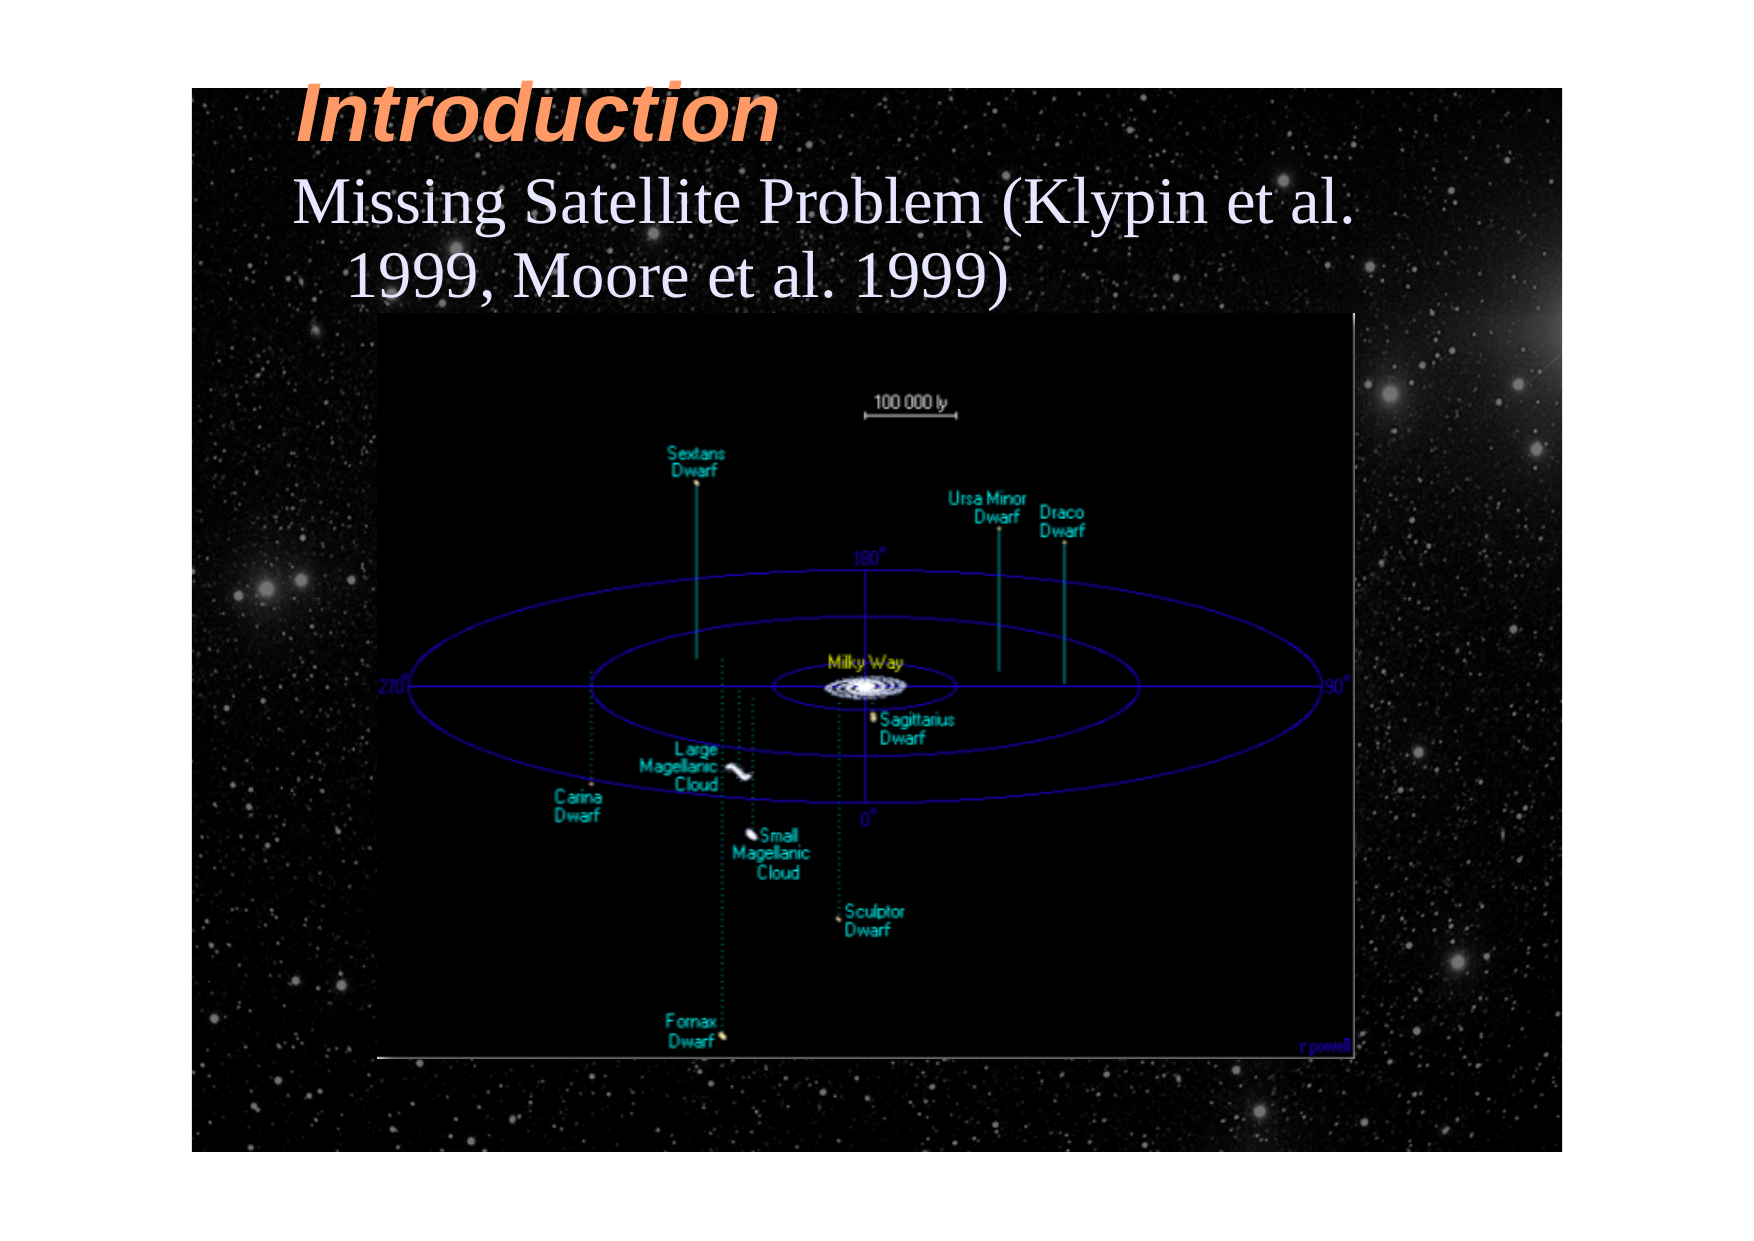

# Introduction
Missing Satellite Problem (Klypin et al. 1999, Moore et al. 1999)